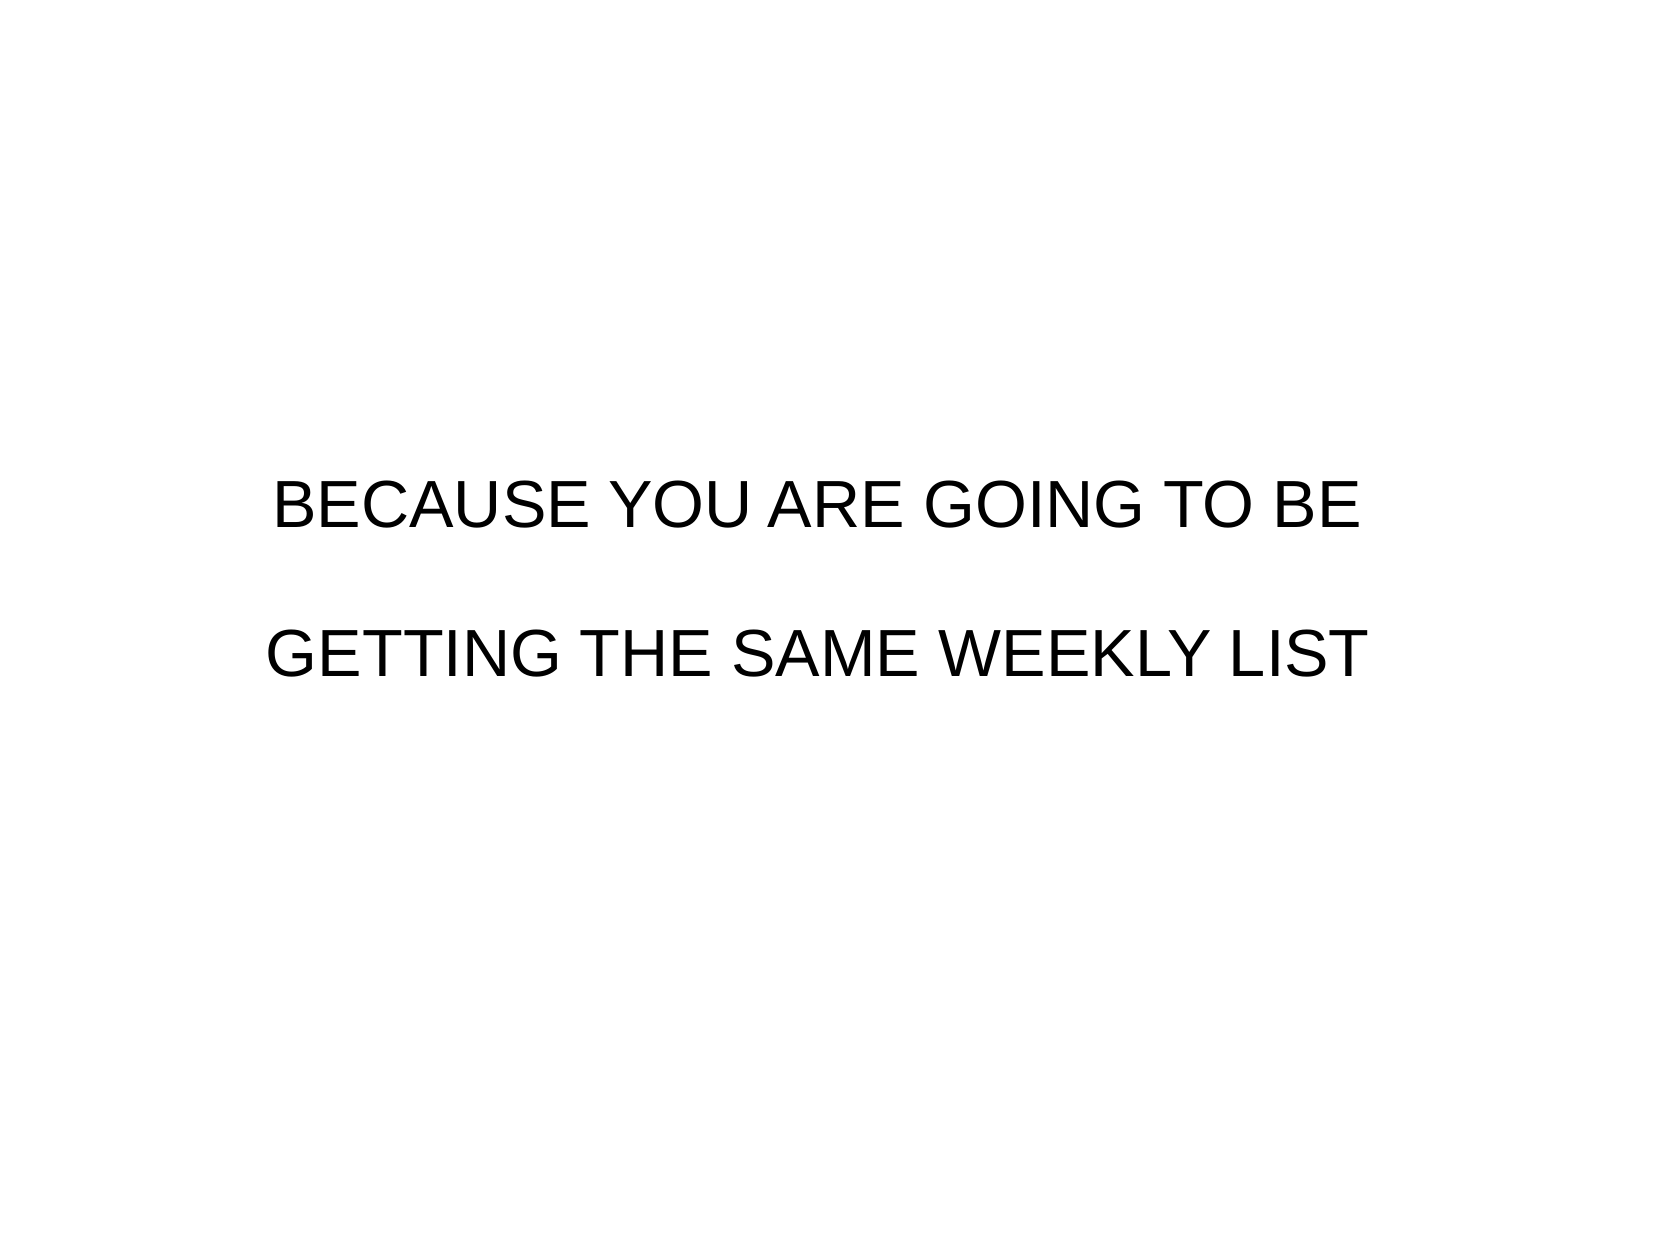

# BECAUSE YOU ARE GOING TO BE
GETTING THE SAME WEEKLY LIST